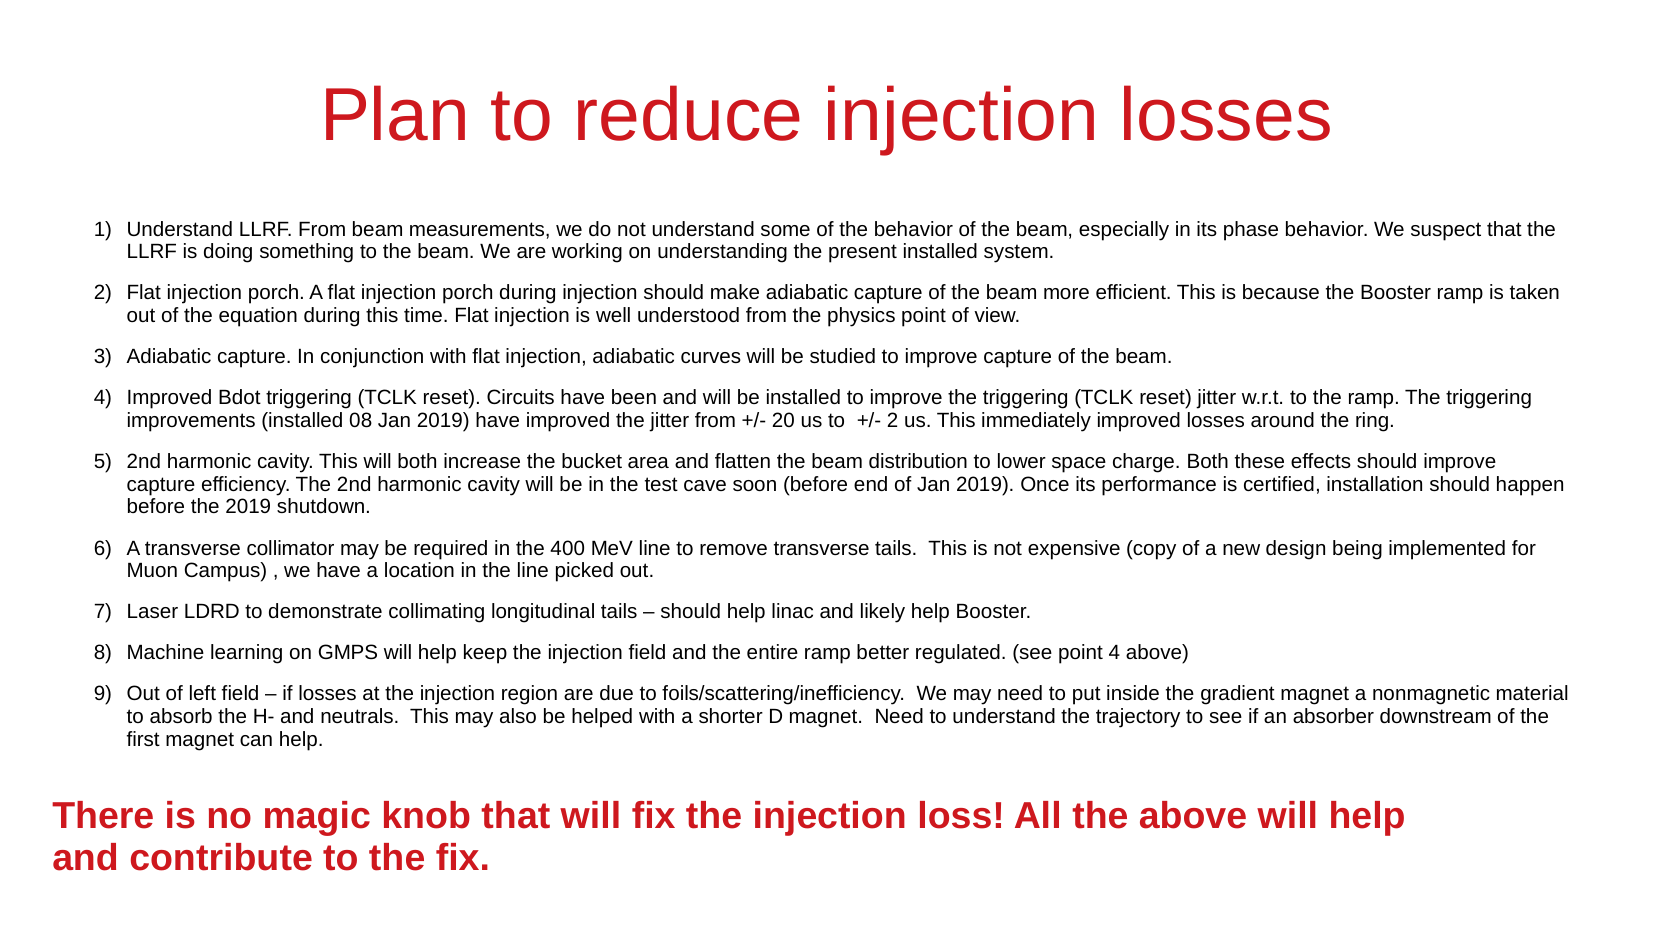

# Plan to reduce injection losses
Understand LLRF. From beam measurements, we do not understand some of the behavior of the beam, especially in its phase behavior. We suspect that the LLRF is doing something to the beam. We are working on understanding the present installed system.
Flat injection porch. A flat injection porch during injection should make adiabatic capture of the beam more efficient. This is because the Booster ramp is taken out of the equation during this time. Flat injection is well understood from the physics point of view.
Adiabatic capture. In conjunction with flat injection, adiabatic curves will be studied to improve capture of the beam.
Improved Bdot triggering (TCLK reset). Circuits have been and will be installed to improve the triggering (TCLK reset) jitter w.r.t. to the ramp. The triggering improvements (installed 08 Jan 2019) have improved the jitter from +/- 20 us to +/- 2 us. This immediately improved losses around the ring.
2nd harmonic cavity. This will both increase the bucket area and flatten the beam distribution to lower space charge. Both these effects should improve capture efficiency. The 2nd harmonic cavity will be in the test cave soon (before end of Jan 2019). Once its performance is certified, installation should happen before the 2019 shutdown.
A transverse collimator may be required in the 400 MeV line to remove transverse tails. This is not expensive (copy of a new design being implemented for Muon Campus) , we have a location in the line picked out.
Laser LDRD to demonstrate collimating longitudinal tails – should help linac and likely help Booster.
Machine learning on GMPS will help keep the injection field and the entire ramp better regulated. (see point 4 above)
Out of left field – if losses at the injection region are due to foils/scattering/inefficiency. We may need to put inside the gradient magnet a nonmagnetic material to absorb the H- and neutrals. This may also be helped with a shorter D magnet. Need to understand the trajectory to see if an absorber downstream of the first magnet can help.
There is no magic knob that will fix the injection loss! All the above will help and contribute to the fix.